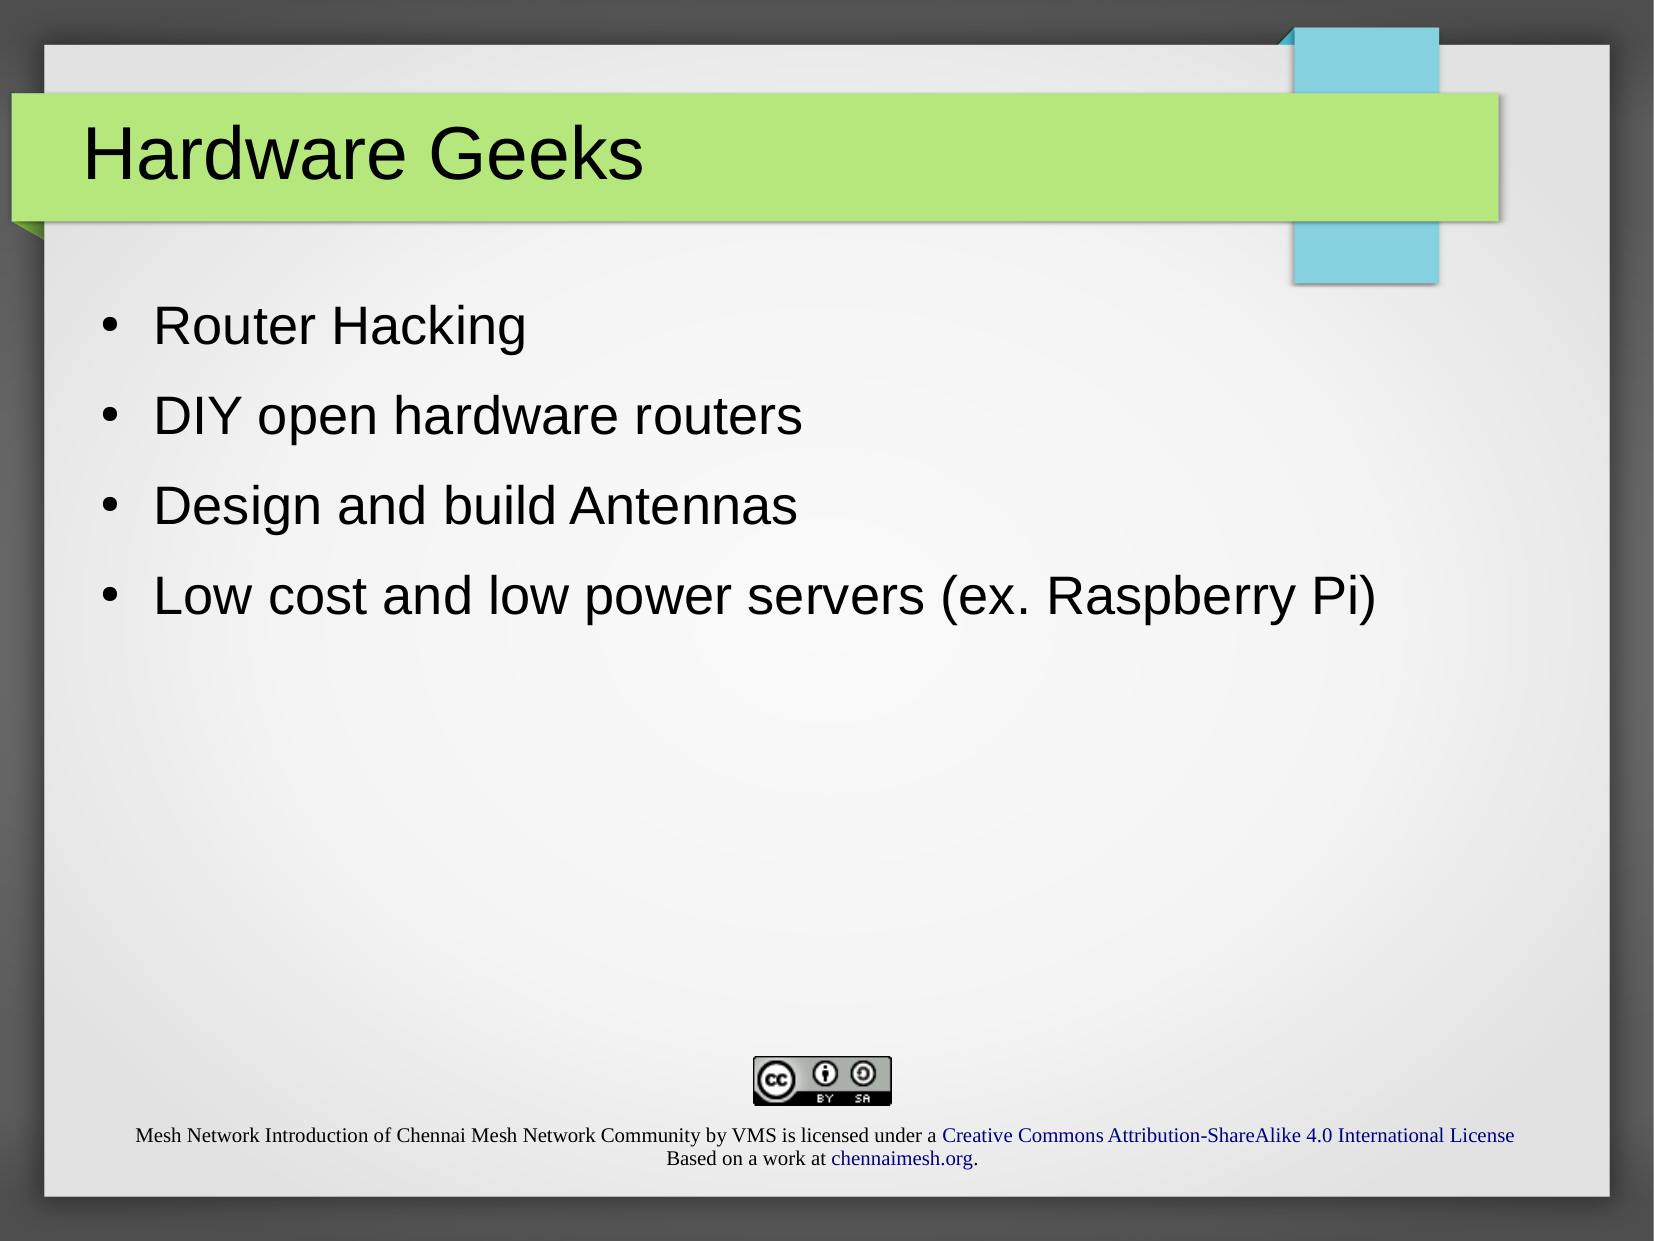

# Hardware Geeks
Router Hacking
DIY open hardware routers
Design and build Antennas
Low cost and low power servers (ex. Raspberry Pi)